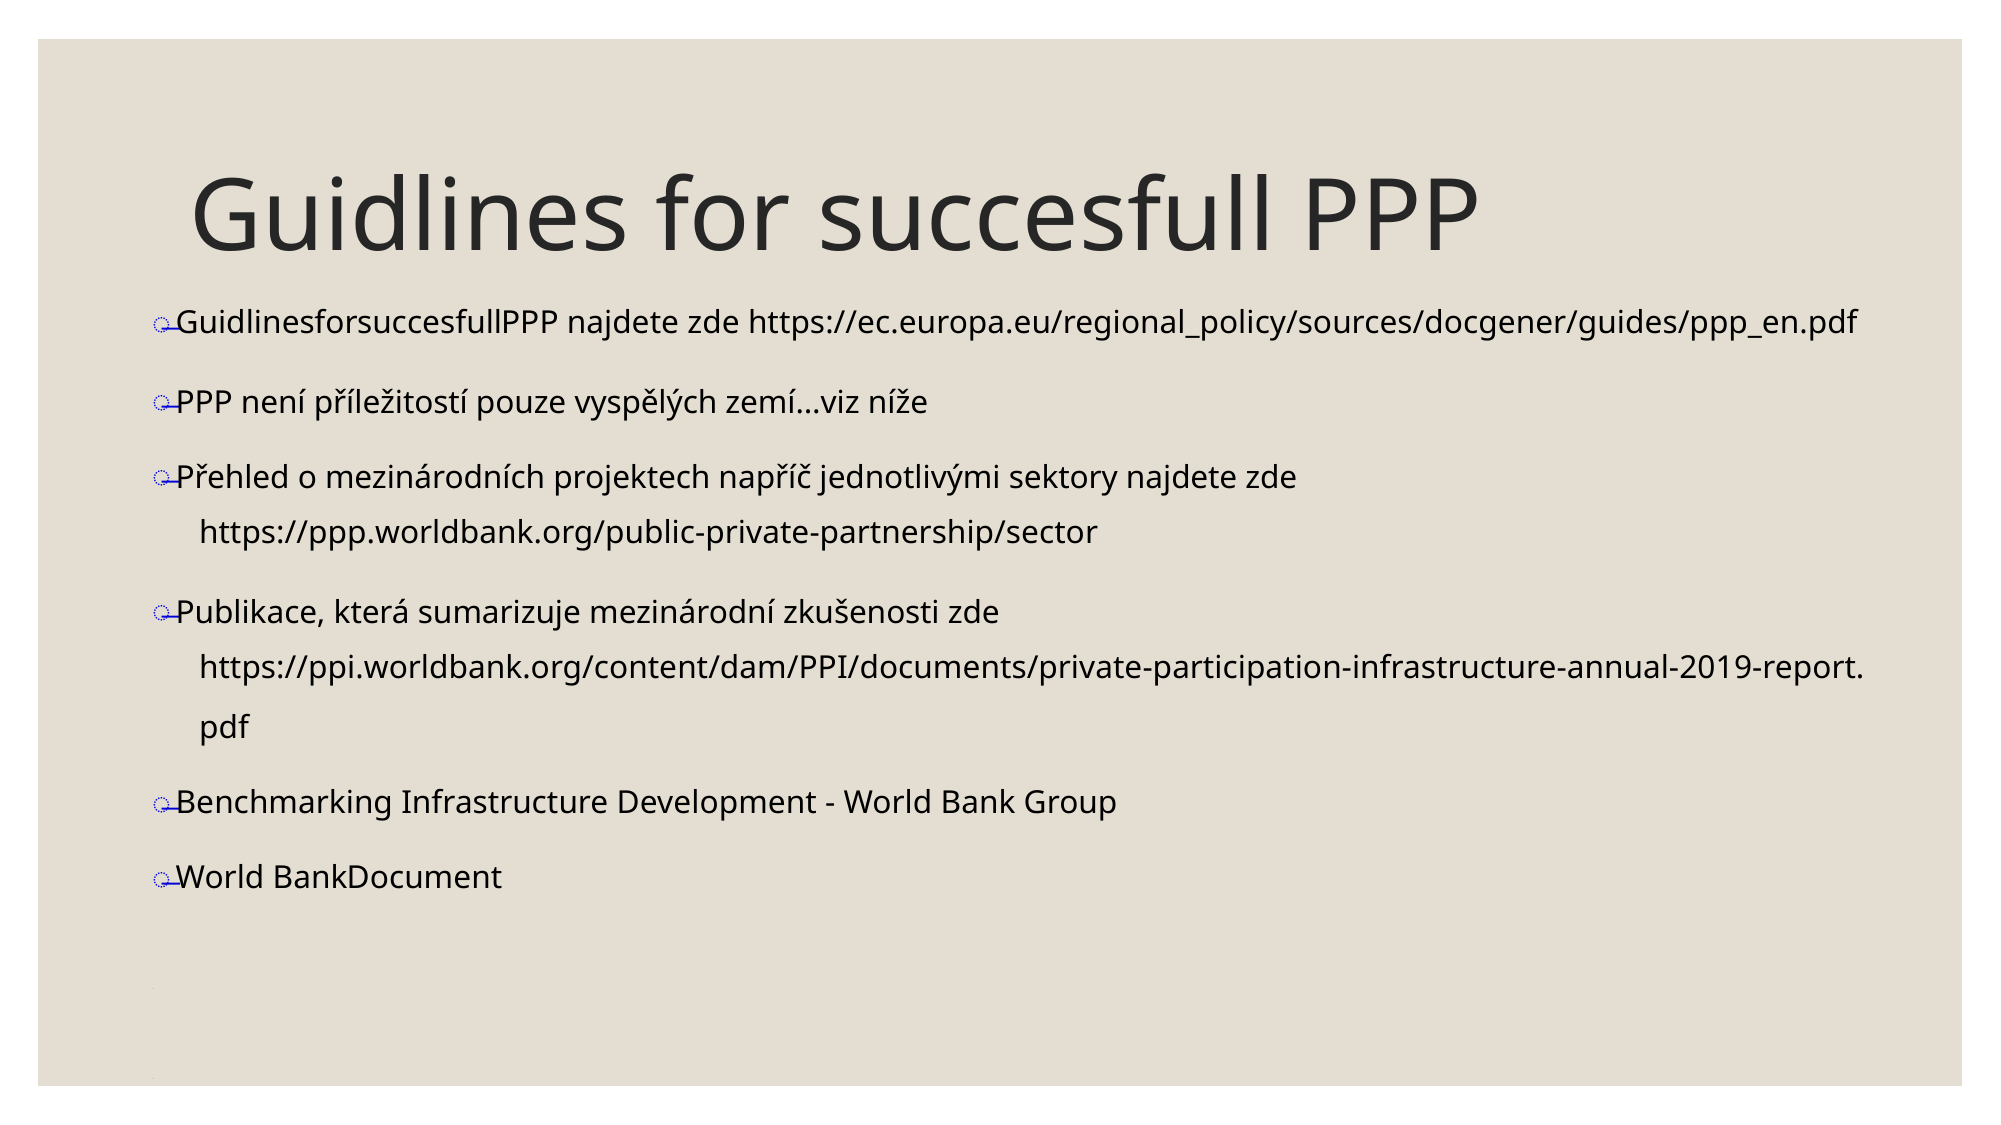

# Guidlines for succesfull PPP
GuidlinesforsuccesfullPPP najdete zde https://ec.europa.eu/regional_policy/sources/docgener/guides/ppp_en.pdf
PPP není příležitostí pouze vyspělých zemí…viz níže
Přehled o mezinárodních projektech napříč jednotlivými sektory najdete zde https://ppp.worldbank.org/public-private-partnership/sector
Publikace, která sumarizuje mezinárodní zkušenosti zde https://ppi.worldbank.org/content/dam/PPI/documents/private-participation-infrastructure-annual-2019-report.pdf
Benchmarking Infrastructure Development - World Bank Group
World BankDocument